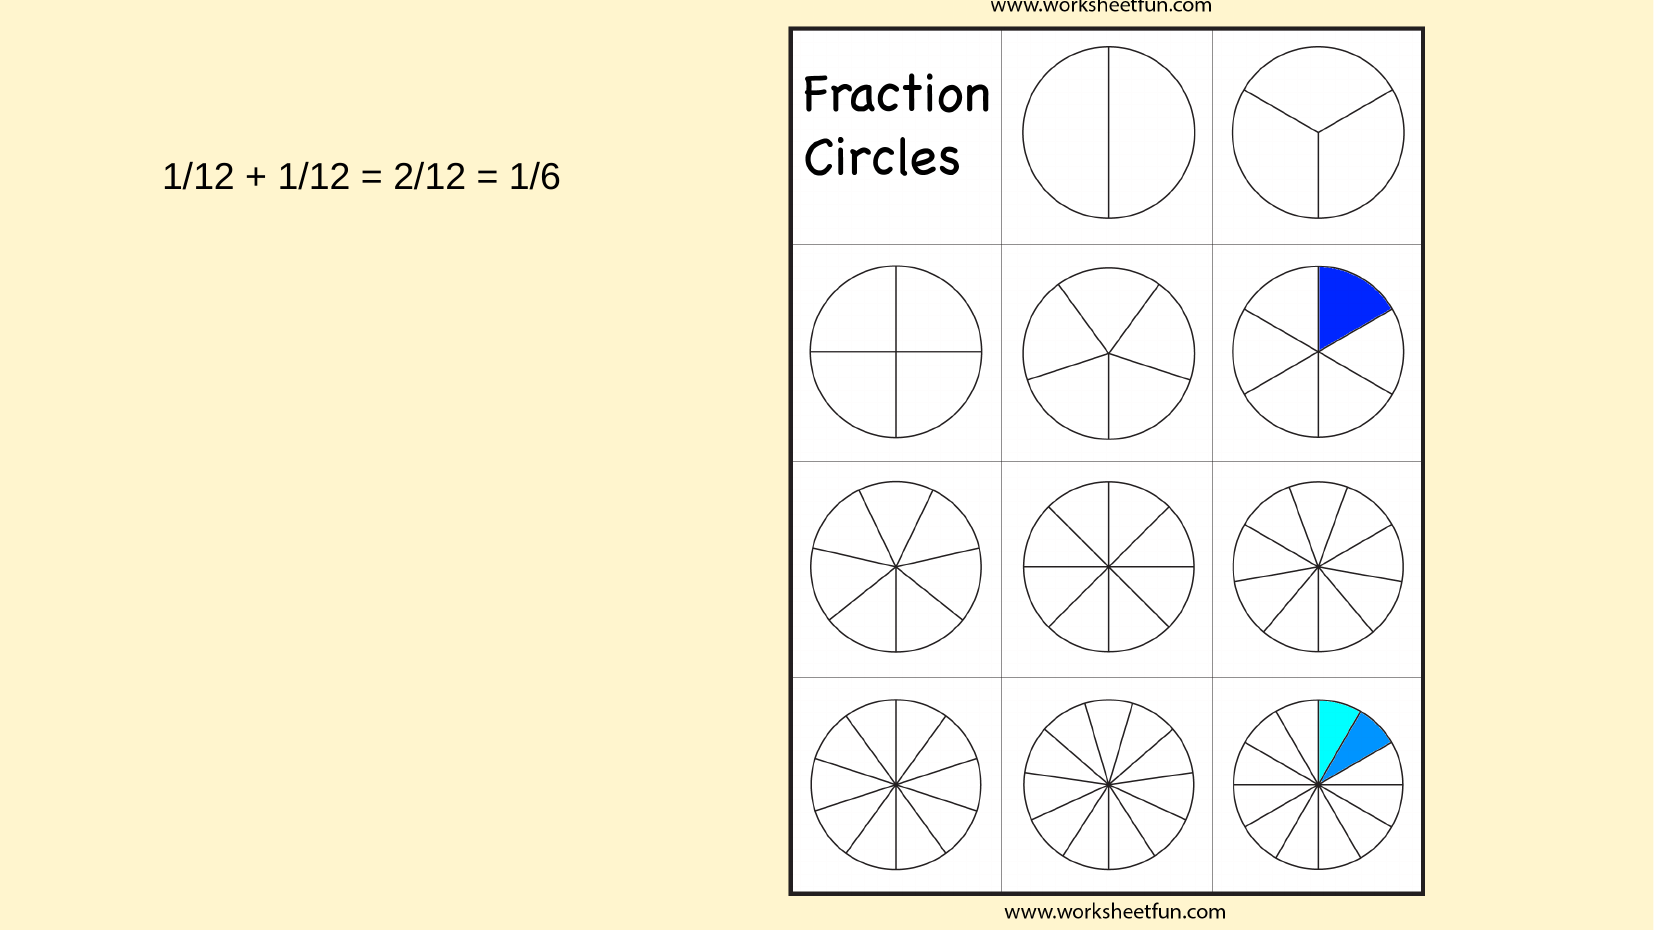

1/12 + 1/12 = 2/12 = 1/6